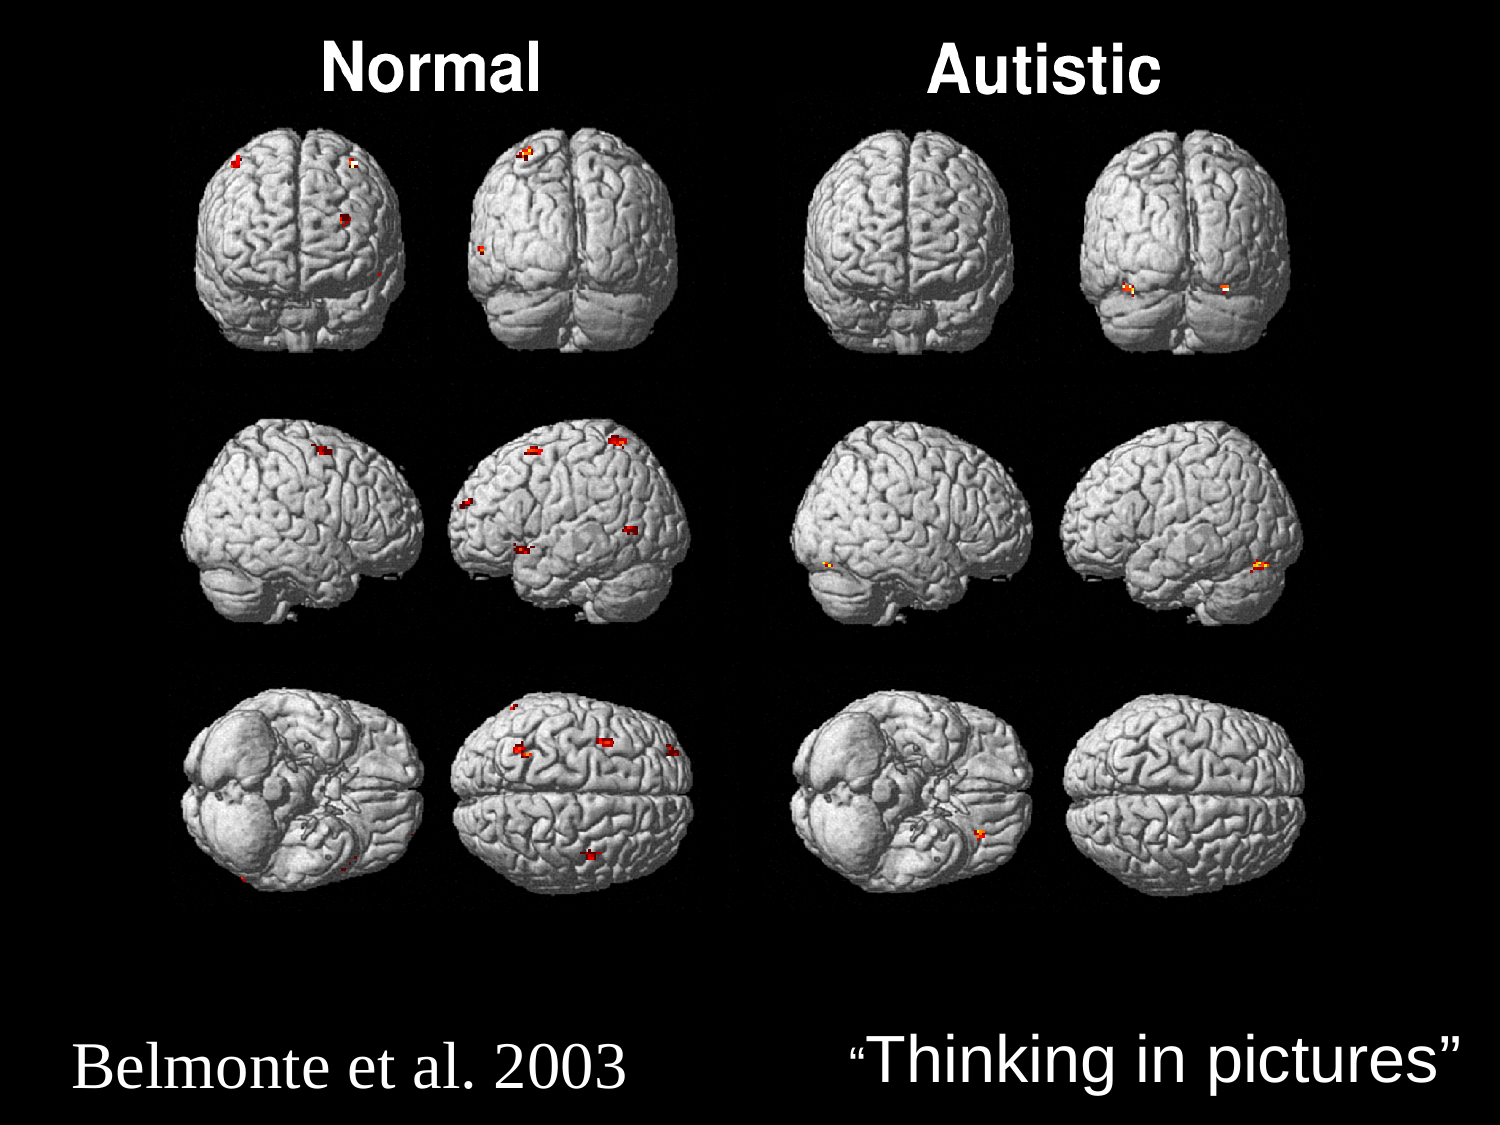

“Thinking in pictures”
Belmonte et al. 2003